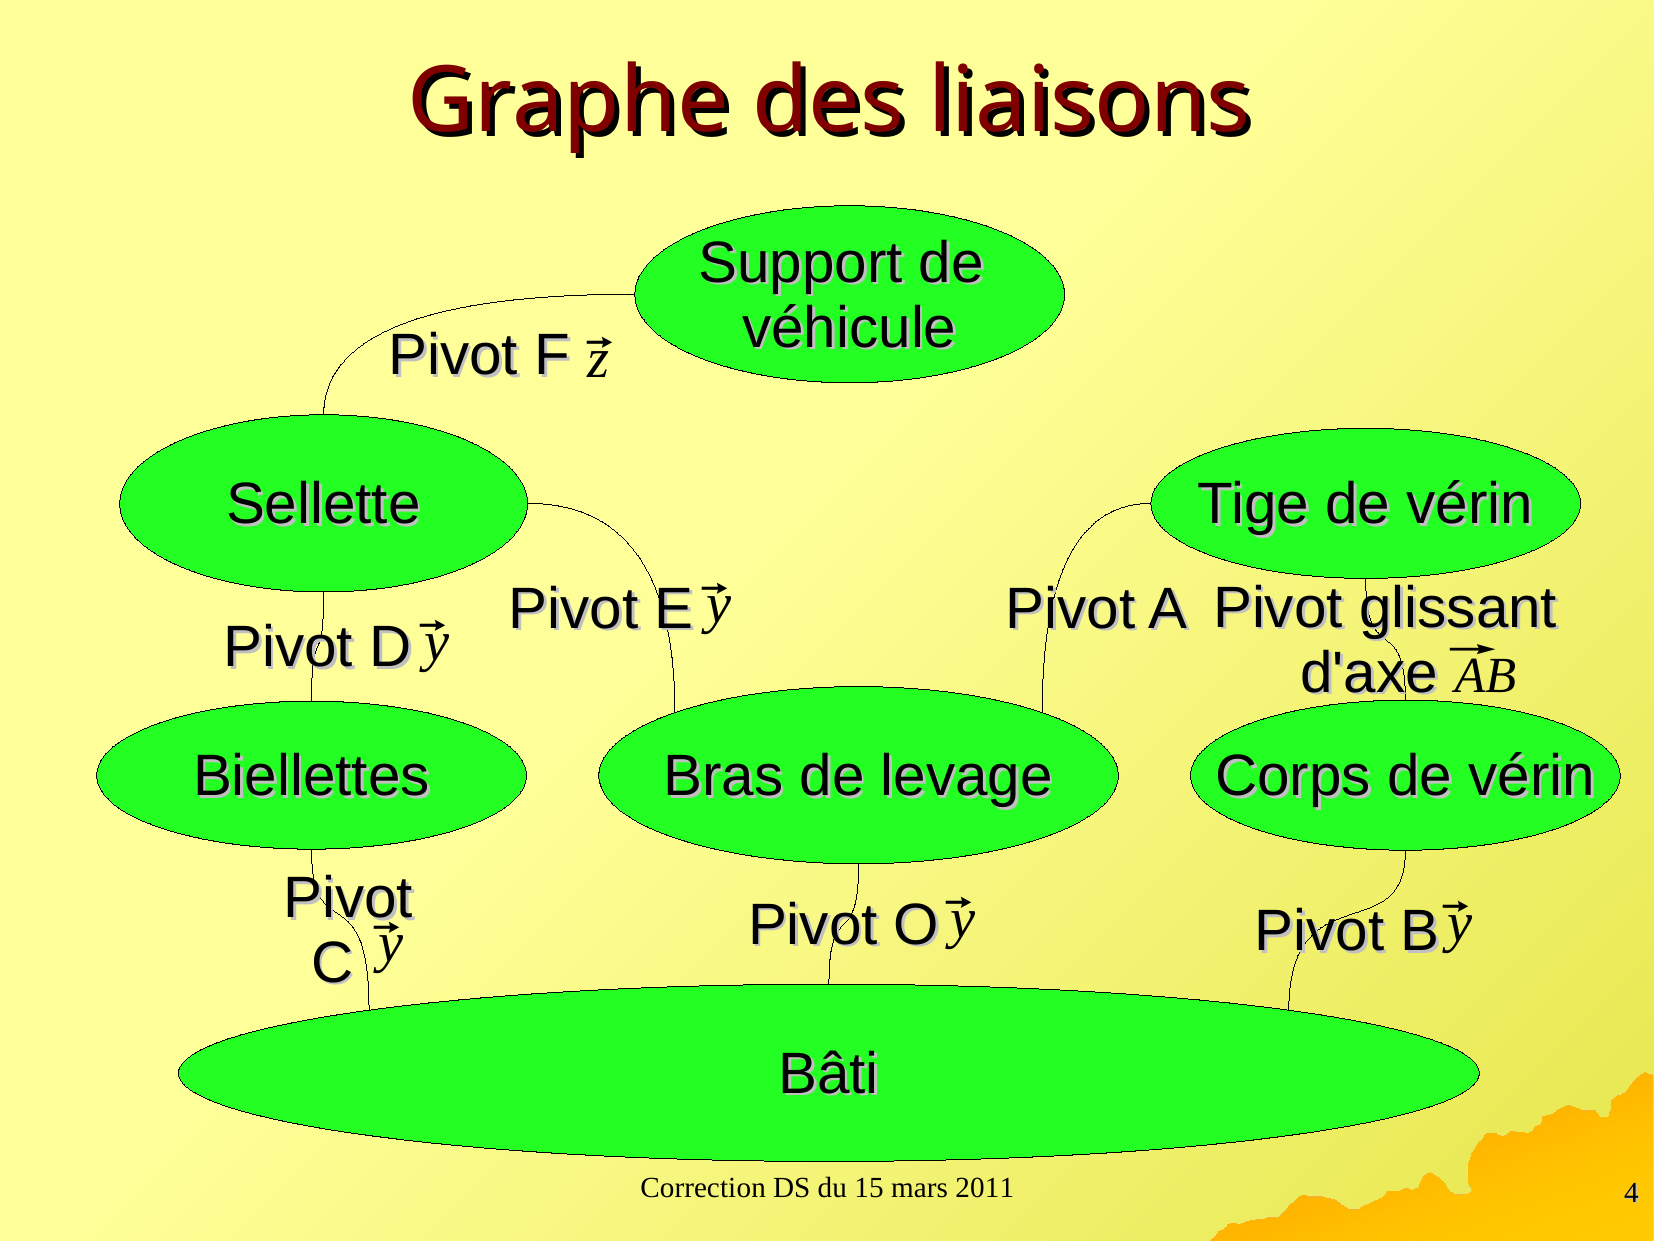

# Graphe des liaisons
Support de
véhicule
Sellette
Tige de vérin
Bras de levage
Corps de vérin
Biellettes
Bâti
Correction DS du 15 mars 2011